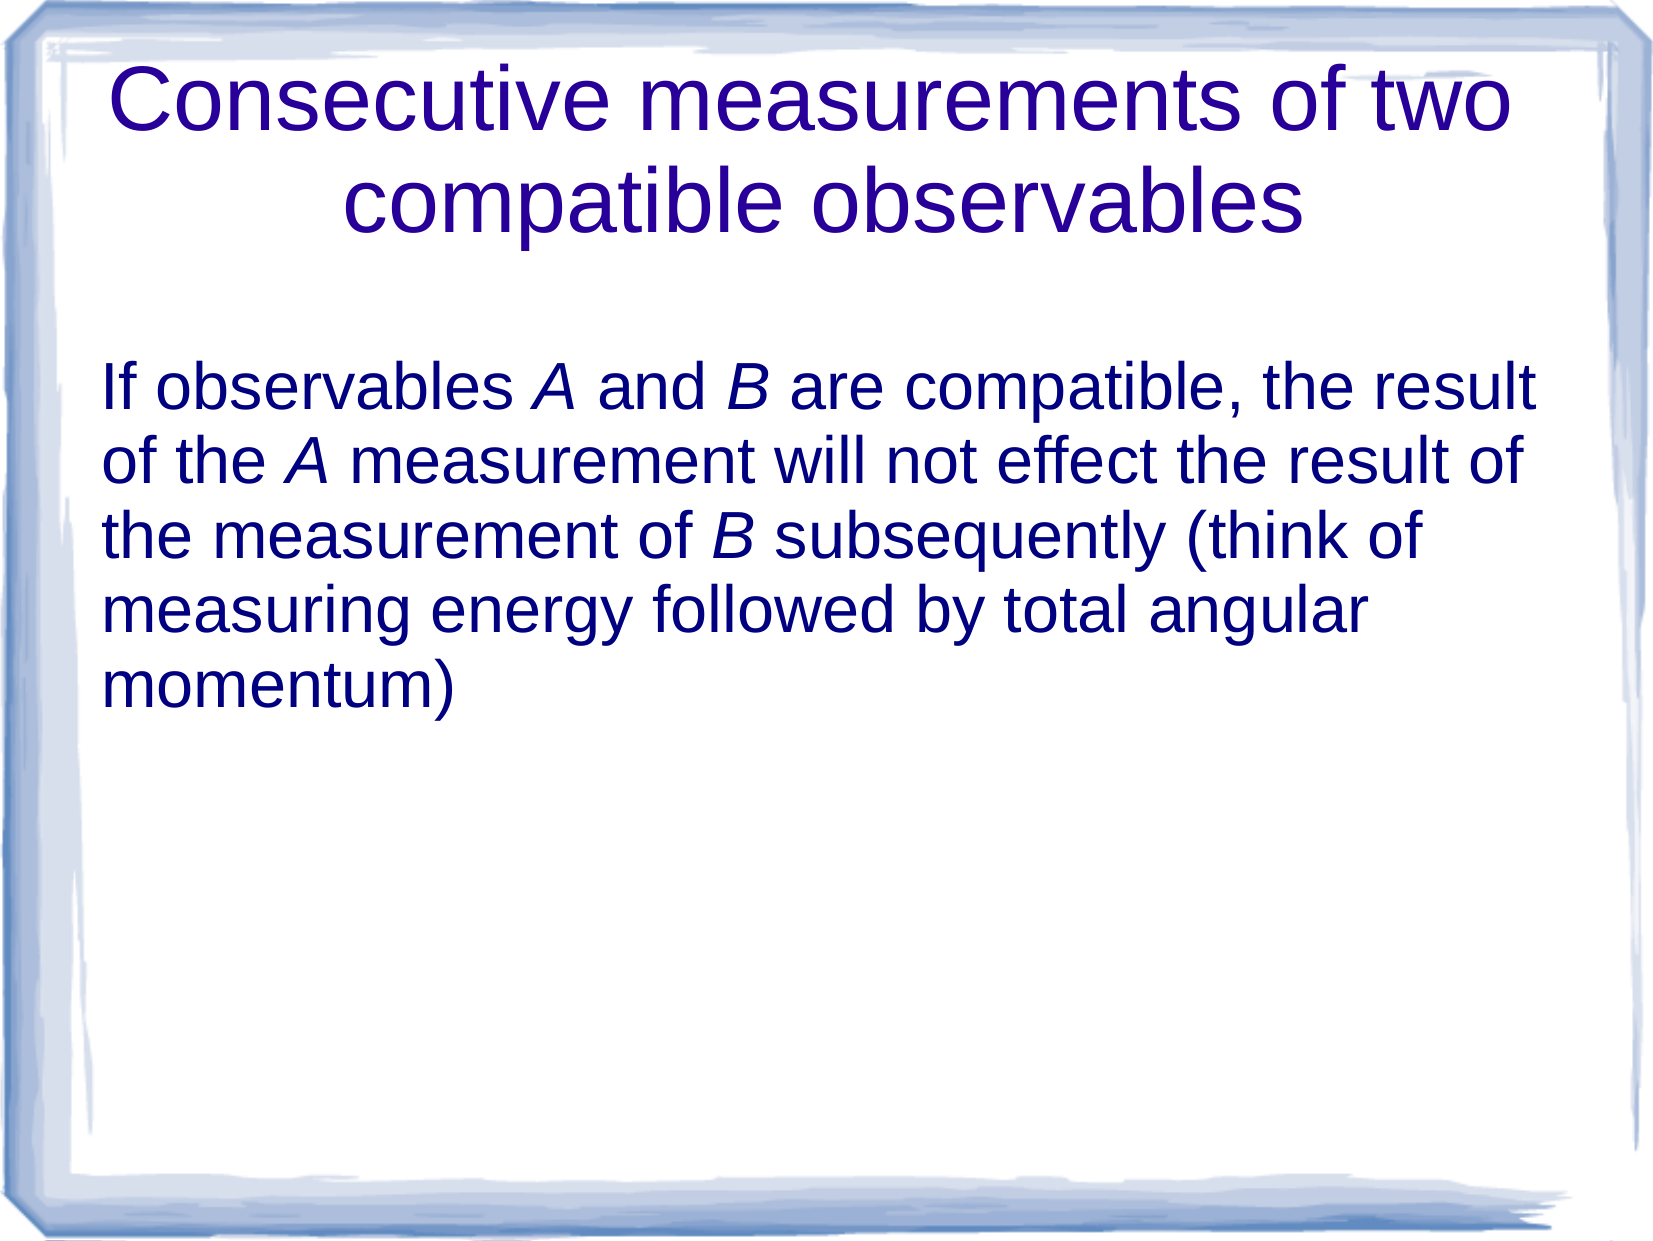

# Consecutive measurements of two compatible observables
 If observables A and B are compatible, the result of the A measurement will not effect the result of the measurement of B subsequently (think of measuring energy followed by total angular momentum)